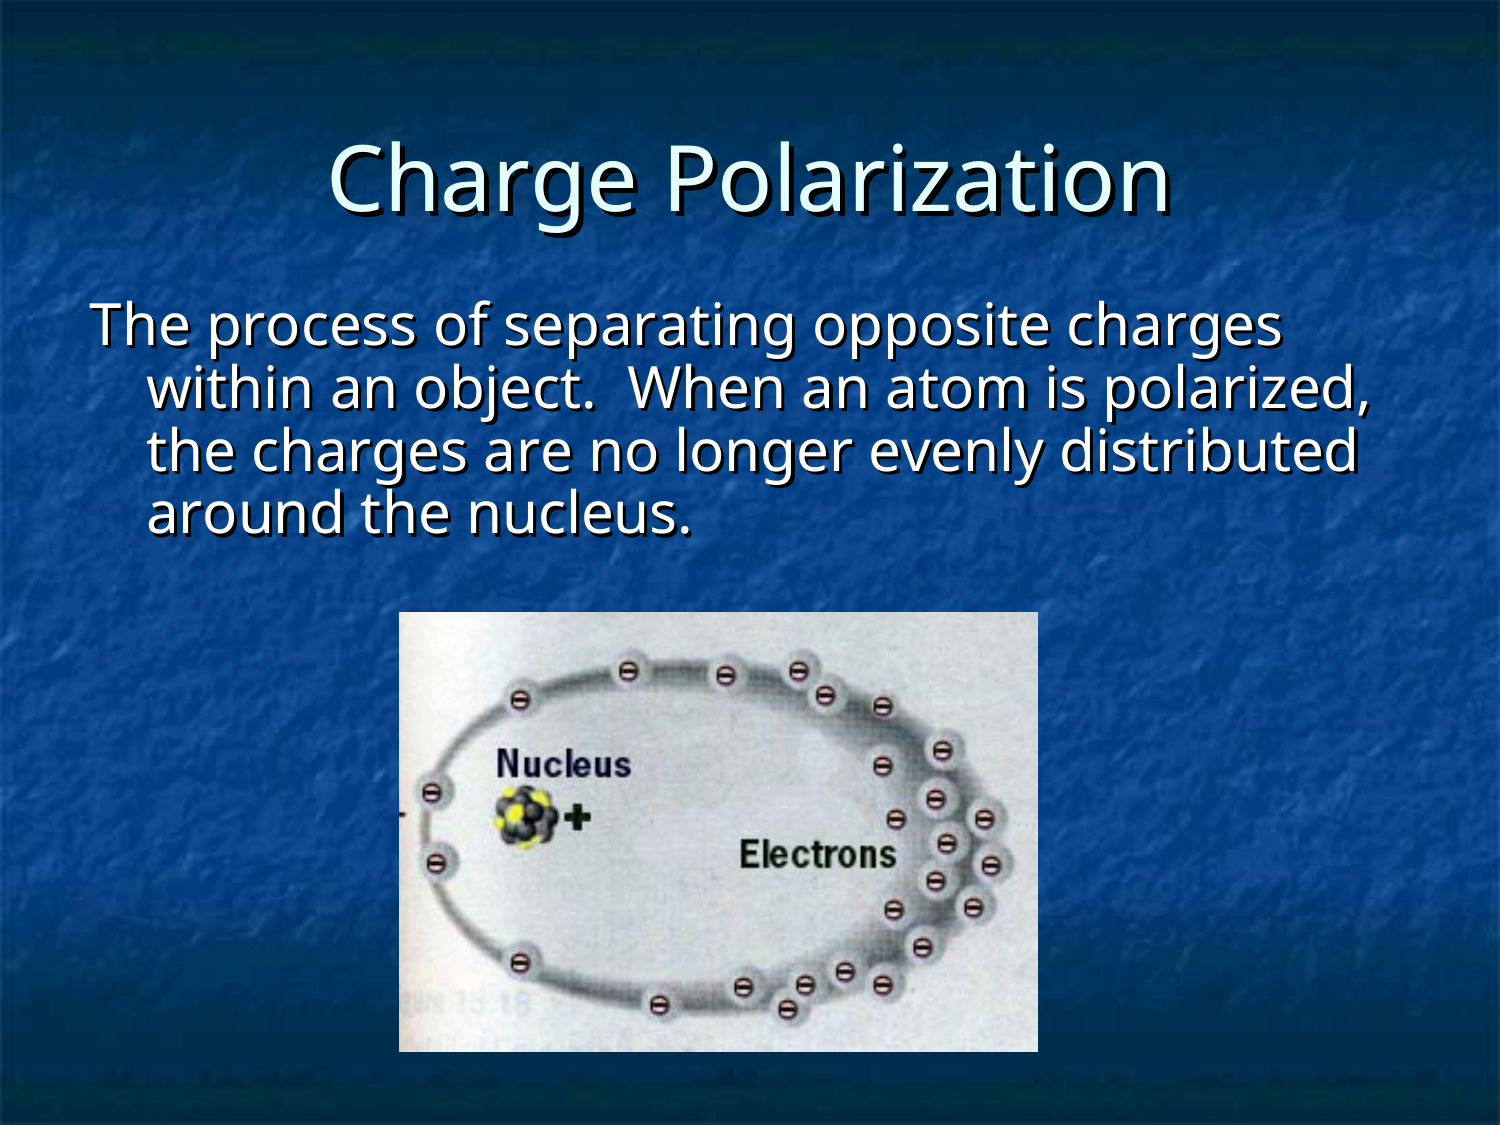

# Charge Polarization
The process of separating opposite charges within an object. When an atom is polarized, the charges are no longer evenly distributed around the nucleus.